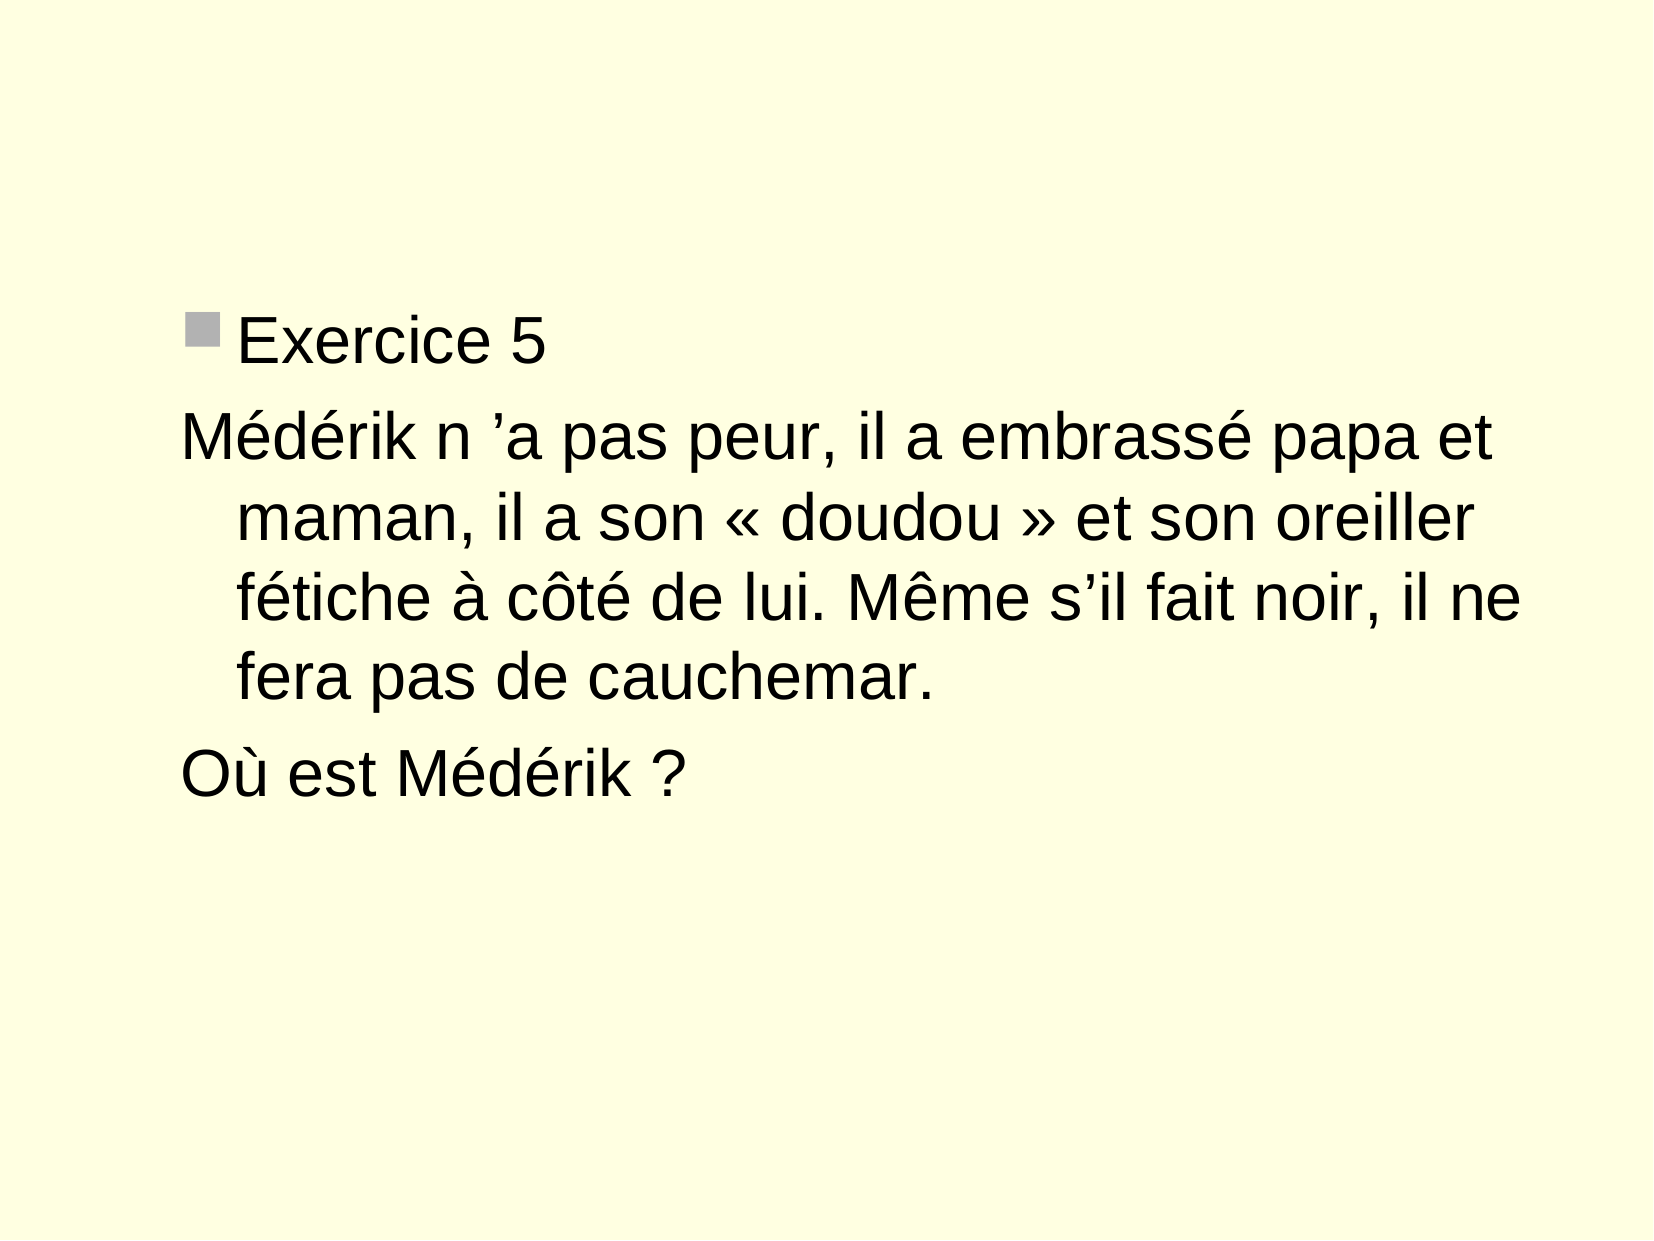

#
Exercice 5
Médérik n ’a pas peur, il a embrassé papa et maman, il a son « doudou » et son oreiller fétiche à côté de lui. Même s’il fait noir, il ne fera pas de cauchemar.
Où est Médérik ?